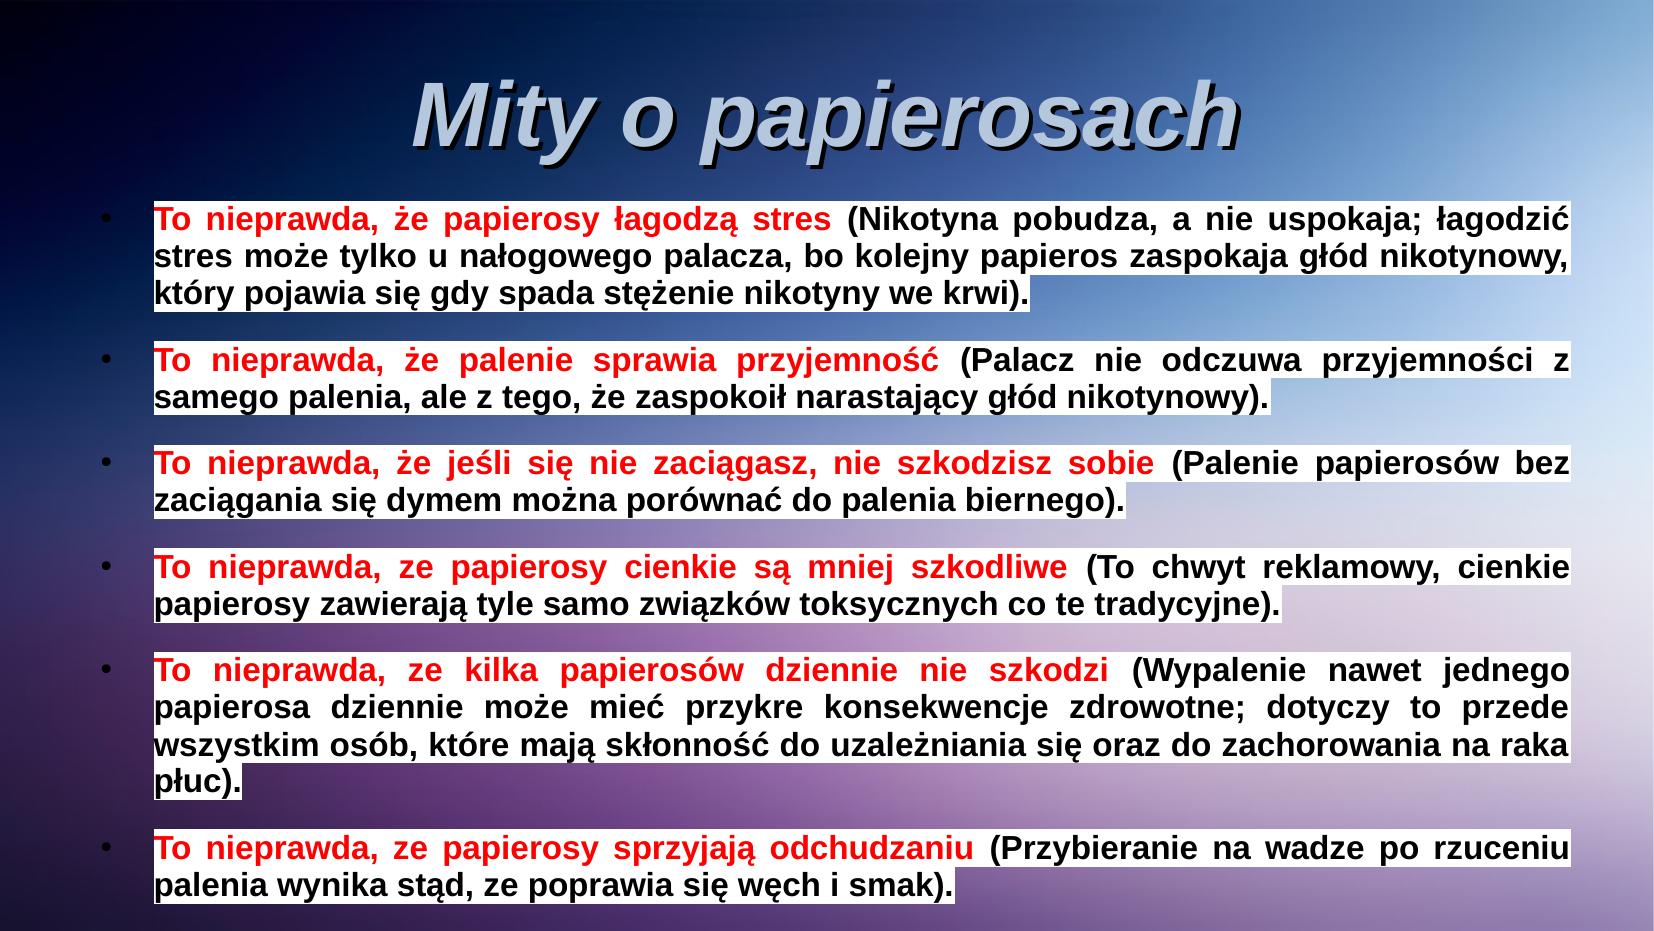

# Mity o papierosach
To nieprawda, że papierosy łagodzą stres (Nikotyna pobudza, a nie uspokaja; łagodzić stres może tylko u nałogowego palacza, bo kolejny papieros zaspokaja głód nikotynowy, który pojawia się gdy spada stężenie nikotyny we krwi).
To nieprawda, że palenie sprawia przyjemność (Palacz nie odczuwa przyjemności z samego palenia, ale z tego, że zaspokoił narastający głód nikotynowy).
To nieprawda, że jeśli się nie zaciągasz, nie szkodzisz sobie (Palenie papierosów bez zaciągania się dymem można porównać do palenia biernego).
To nieprawda, ze papierosy cienkie są mniej szkodliwe (To chwyt reklamowy, cienkie papierosy zawierają tyle samo związków toksycznych co te tradycyjne).
To nieprawda, ze kilka papierosów dziennie nie szkodzi (Wypalenie nawet jednego papierosa dziennie może mieć przykre konsekwencje zdrowotne; dotyczy to przede wszystkim osób, które mają skłonność do uzależniania się oraz do zachorowania na raka płuc).
To nieprawda, ze papierosy sprzyjają odchudzaniu (Przybieranie na wadze po rzuceniu palenia wynika stąd, ze poprawia się węch i smak).